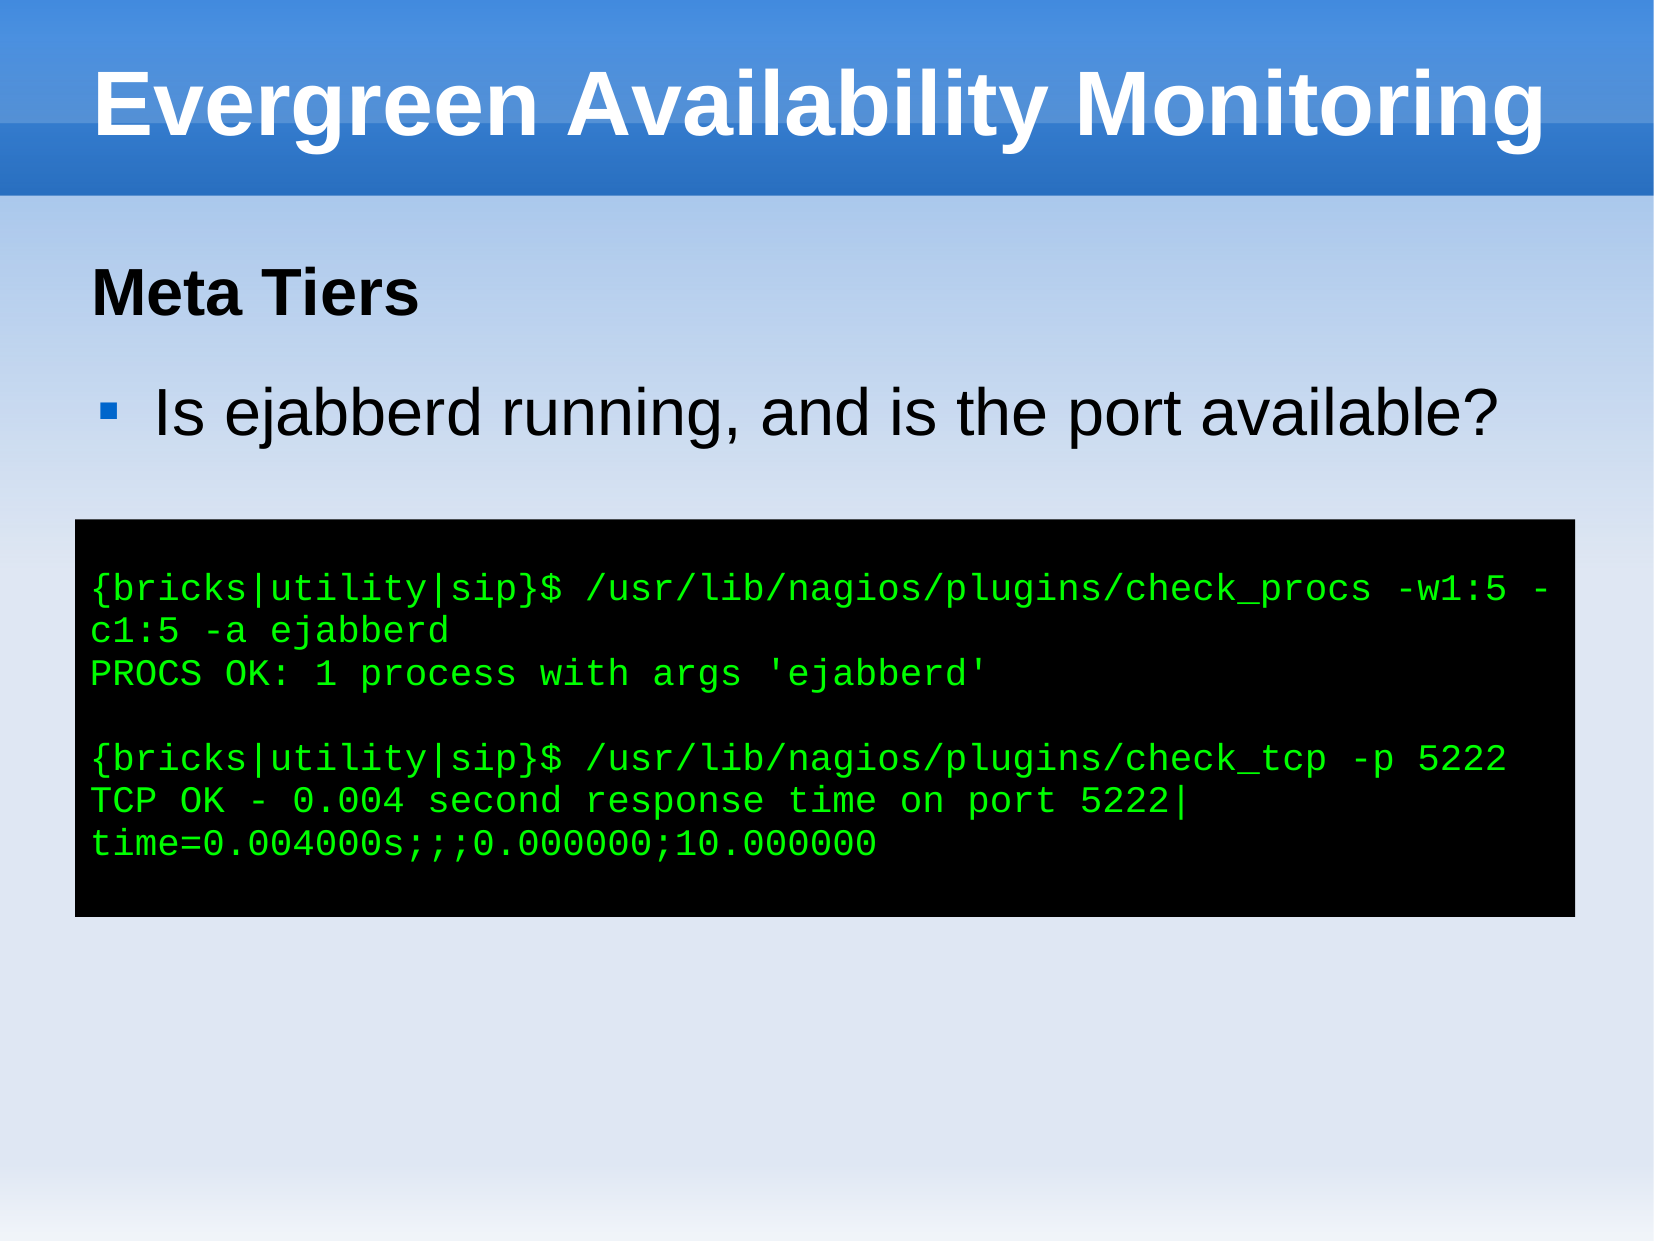

# Evergreen Availability Monitoring
Meta Tiers
Is ejabberd running, and is the port available?
{bricks|utility|sip}$ /usr/lib/nagios/plugins/check_procs -w1:5 -c1:5 -a ejabberd
PROCS OK: 1 process with args 'ejabberd'
{bricks|utility|sip}$ /usr/lib/nagios/plugins/check_tcp -p 5222
TCP OK - 0.004 second response time on port 5222|time=0.004000s;;;0.000000;10.000000